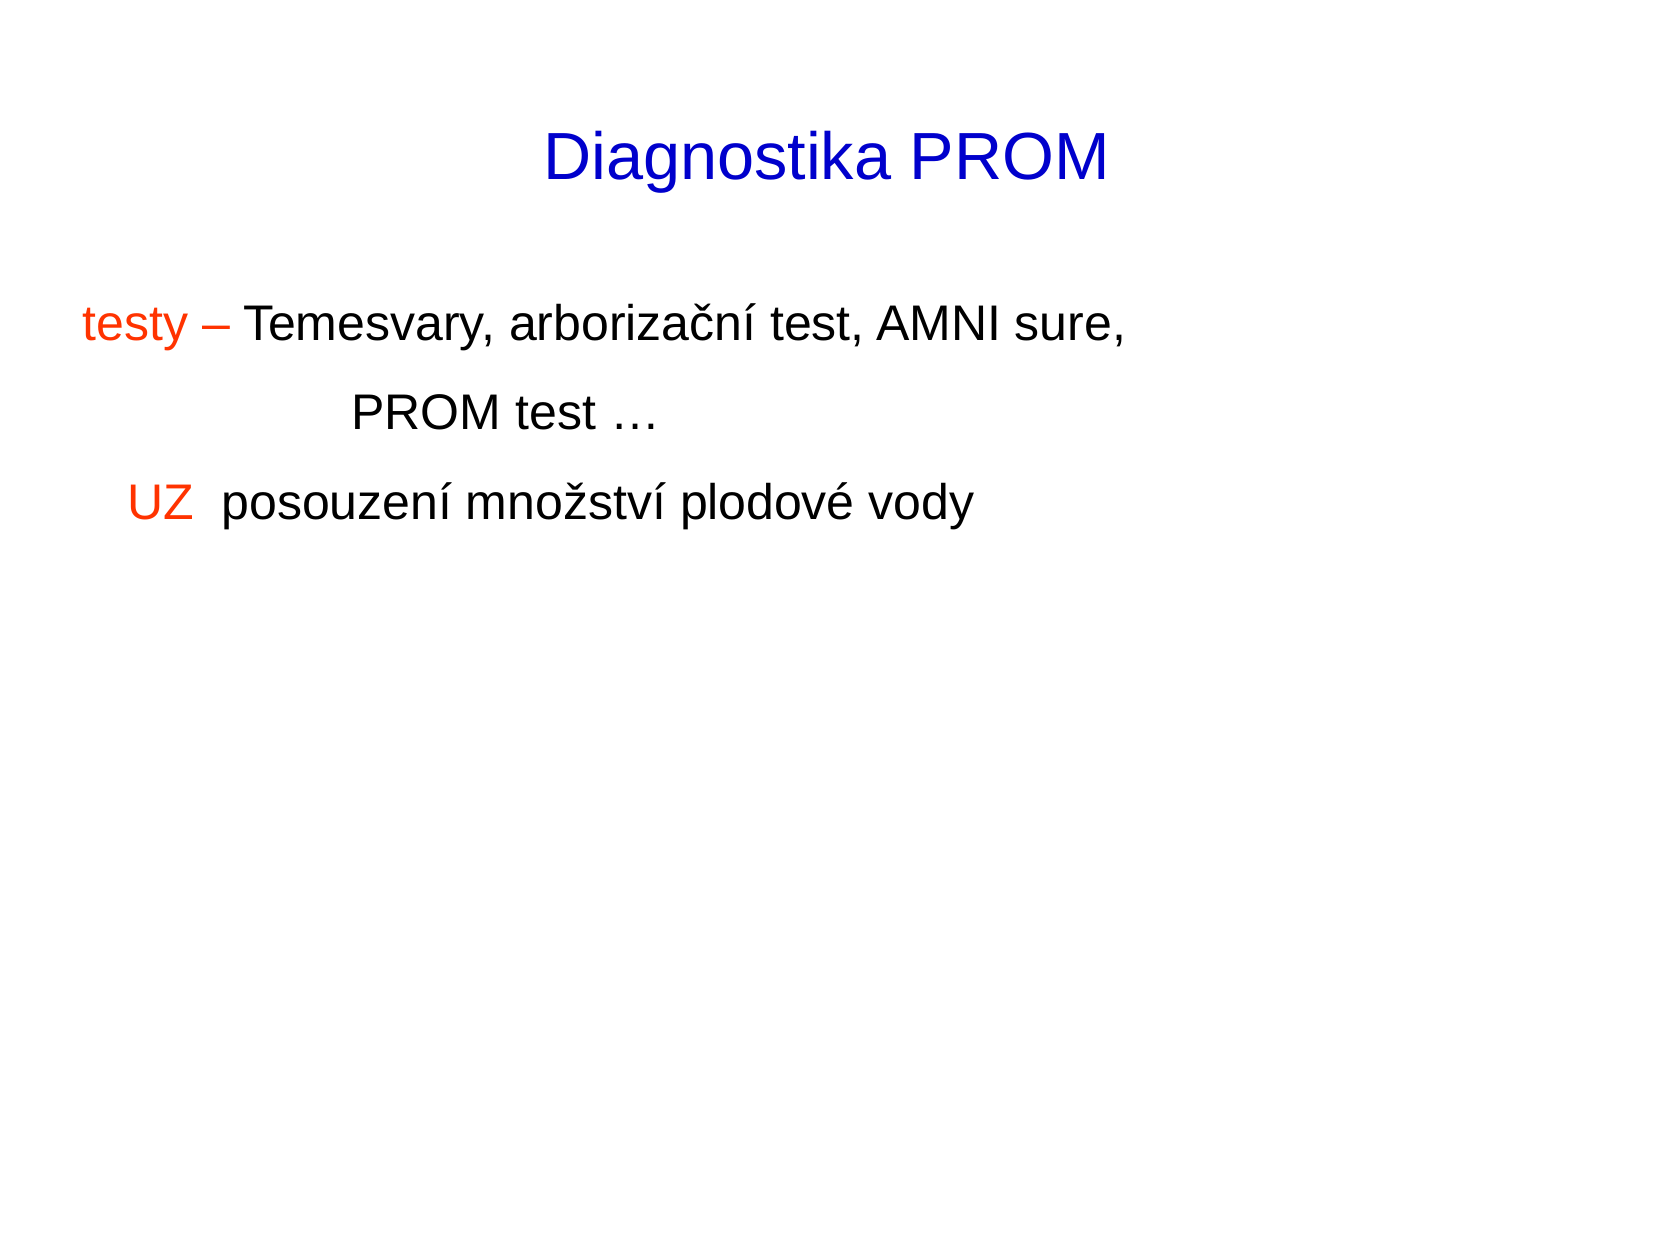

# Diagnostika PROM
testy – Temesvary, arborizační test, AMNI sure,
 PROM test …
UZ posouzení množství plodové vody